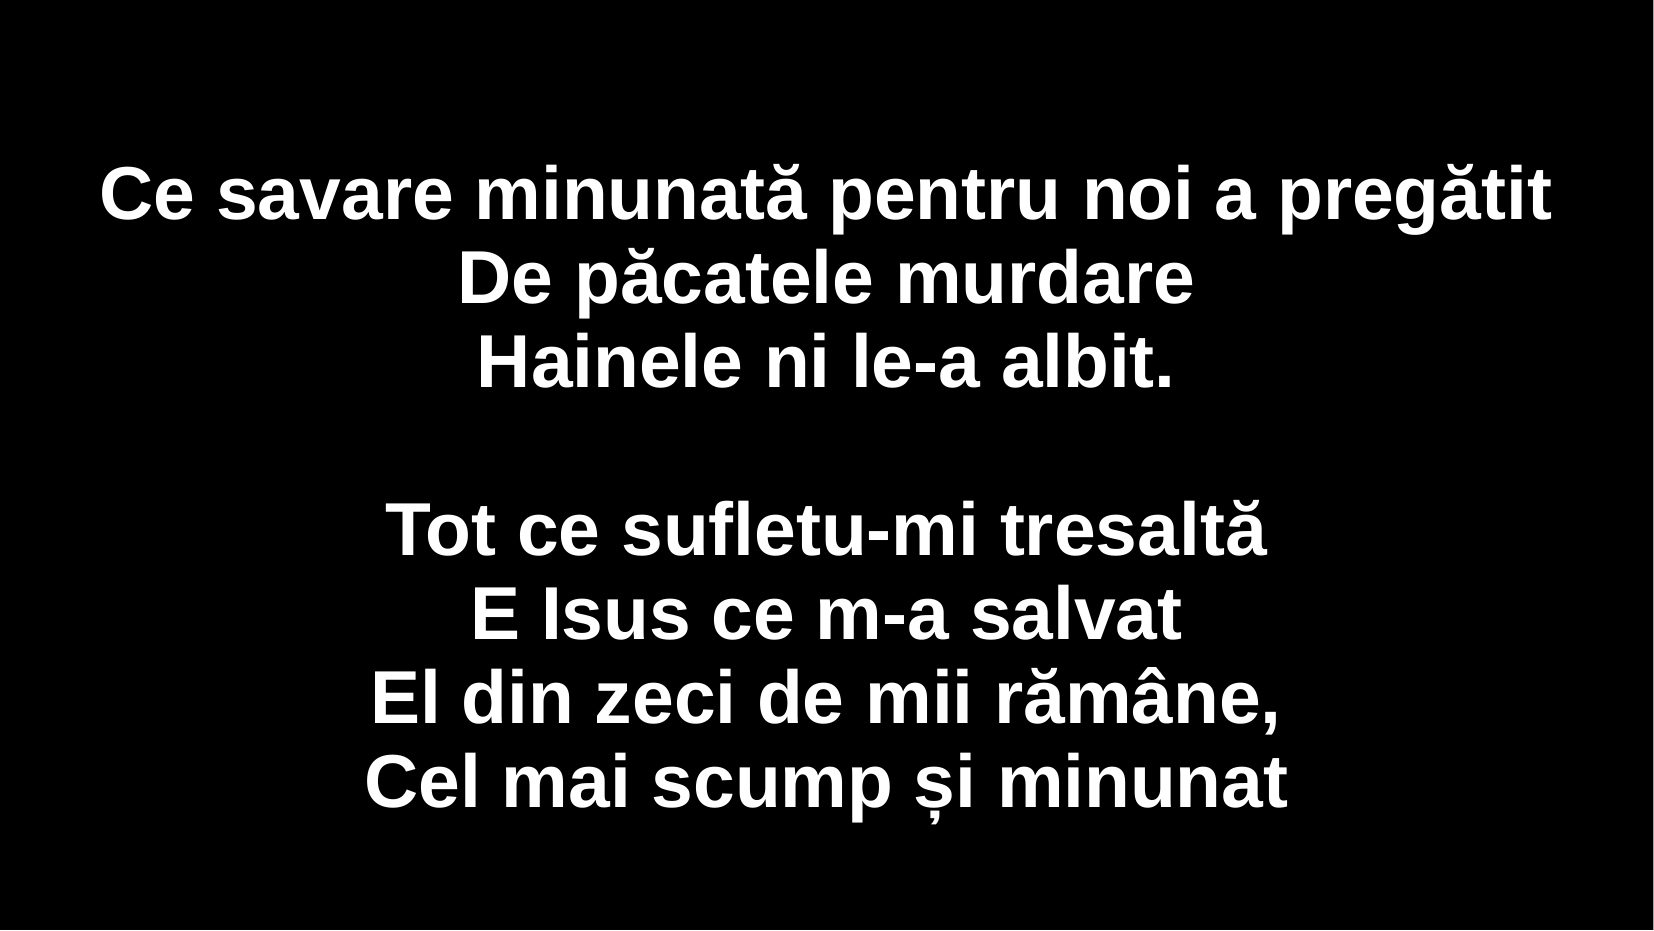

# Ce savare minunată pentru noi a pregătit
De păcatele murdare
Hainele ni le-a albit.
Tot ce sufletu-mi tresaltă
E Isus ce m-a salvat
El din zeci de mii rămâne,
Cel mai scump și minunat